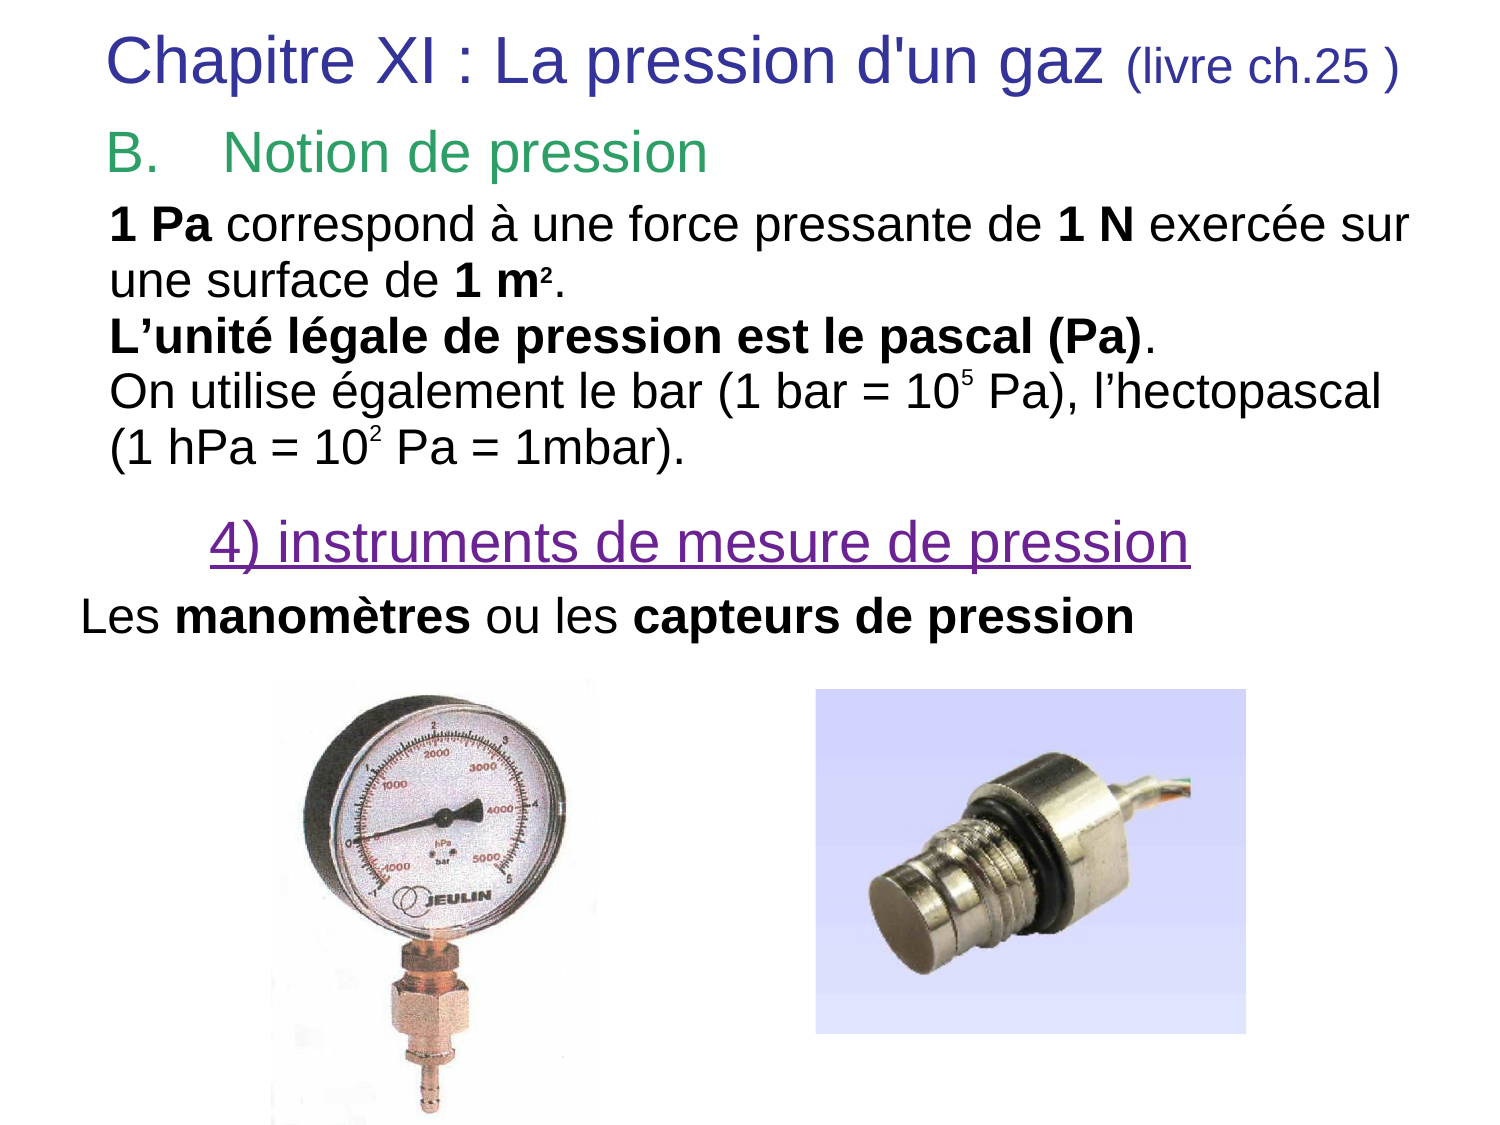

# Chapitre XI : La pression d'un gaz (livre ch.25 )
B.	Notion de pression
1 Pa correspond à une force pressante de 1 N exercée sur une surface de 1 m2.
L’unité légale de pression est le pascal (Pa).
On utilise également le bar (1 bar = 105 Pa), l’hectopascal (1 hPa = 102 Pa = 1mbar).
4) instruments de mesure de pression
Les manomètres ou les capteurs de pression